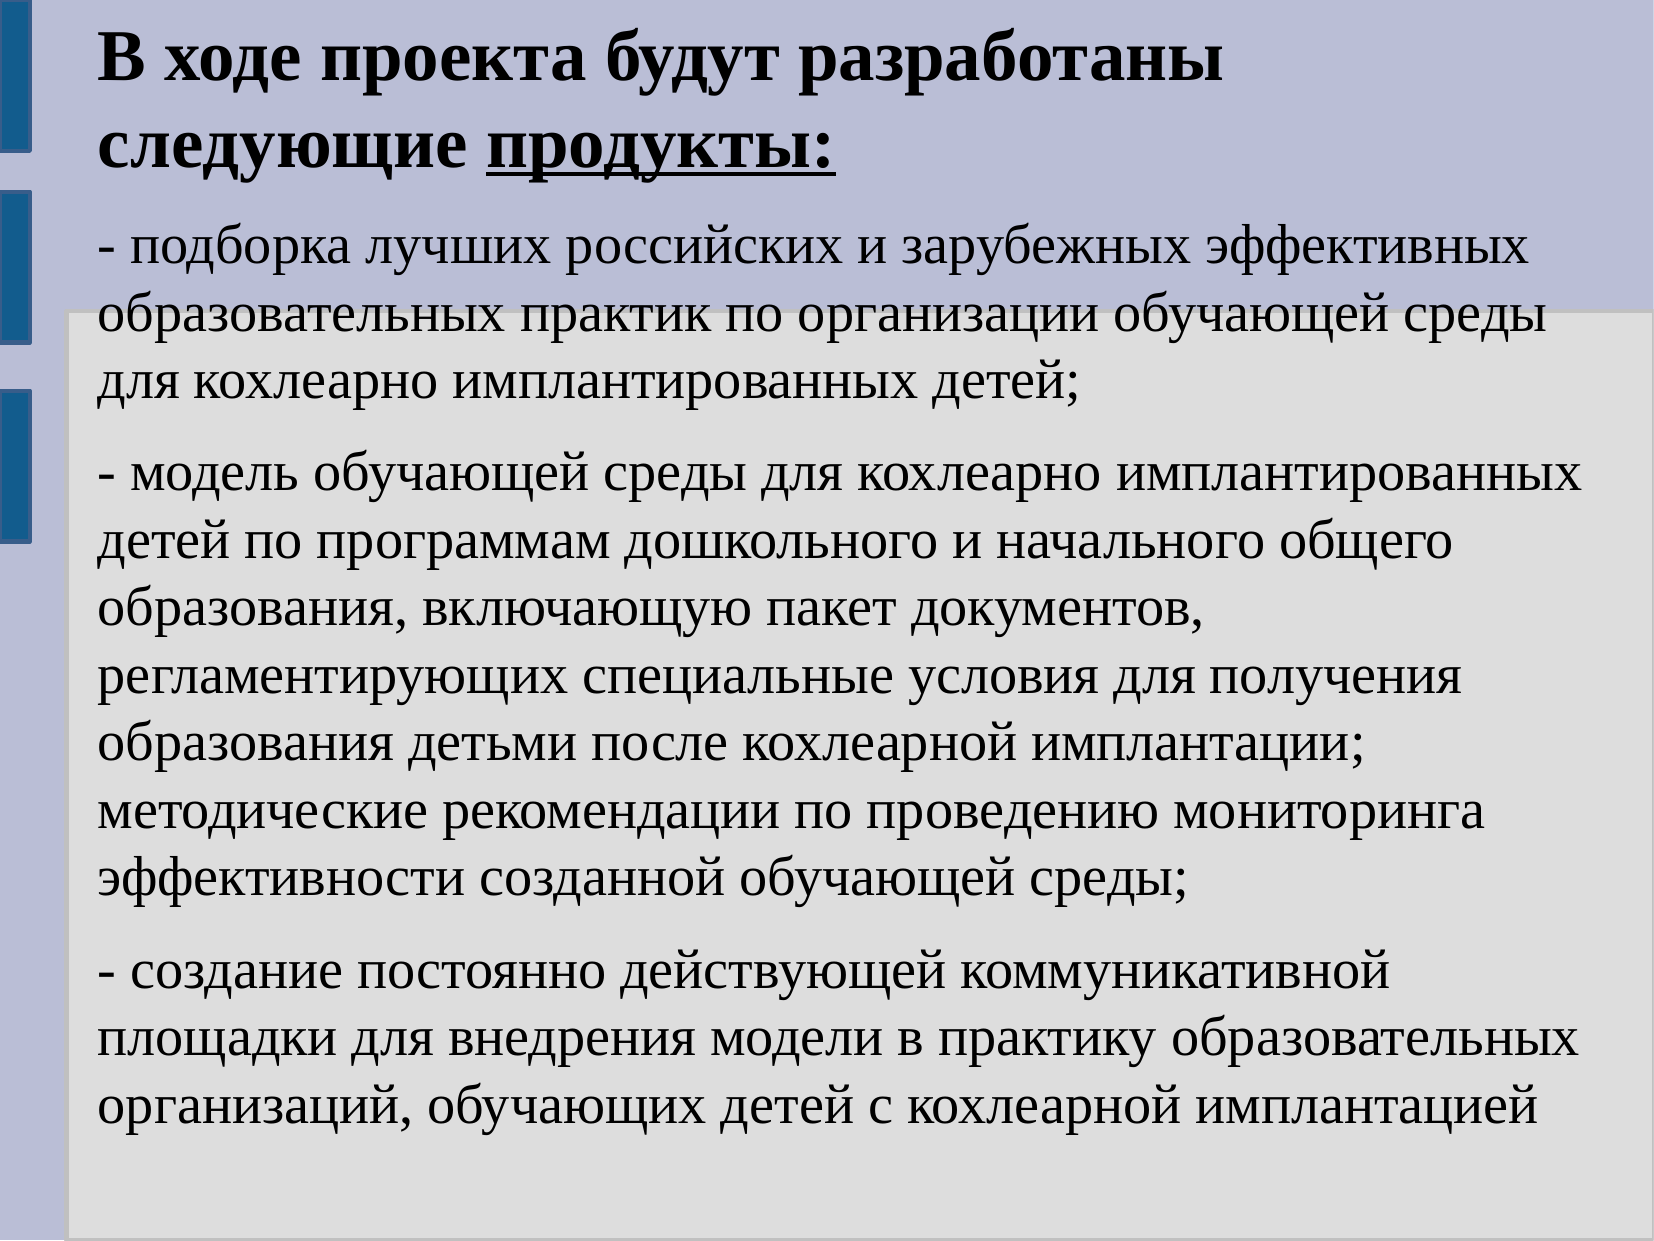

В ходе проекта будут разработаны следующие продукты:
- подборка лучших российских и зарубежных эффективных образовательных практик по организации обучающей среды для кохлеарно имплантированных детей;
- модель обучающей среды для кохлеарно имплантированных детей по программам дошкольного и начального общего образования, включающую пакет документов, регламентирующих специальные условия для получения образования детьми после кохлеарной имплантации; методические рекомендации по проведению мониторинга эффективности созданной обучающей среды;
- создание постоянно действующей коммуникативной площадки для внедрения модели в практику образовательных организаций, обучающих детей с кохлеарной имплантацией